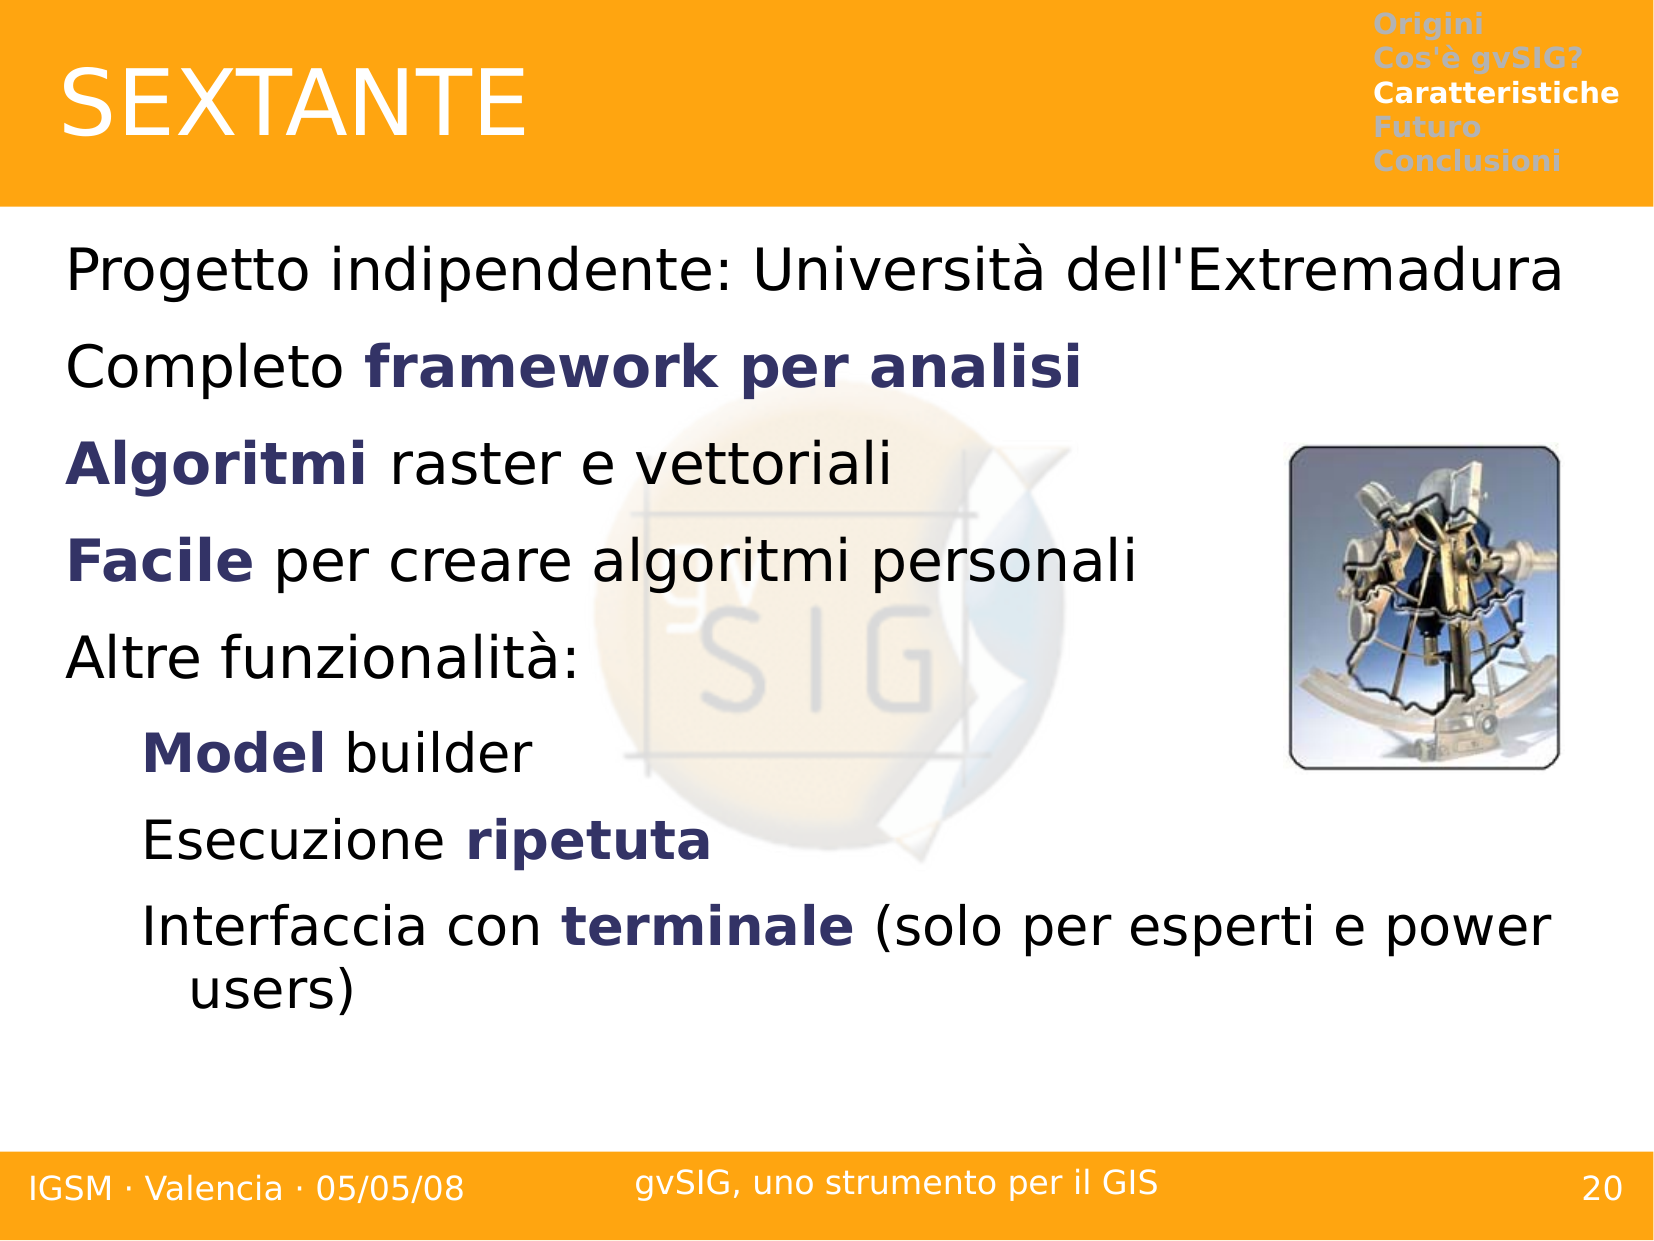

Origini
Cos'è gvSIG?
Caratteristiche
Futuro
Conclusioni
# SEXTANTE
Progetto indipendente: Università dell'Extremadura
Completo framework per analisi
Algoritmi raster e vettoriali
Facile per creare algoritmi personali
Altre funzionalità:
Model builder
Esecuzione ripetuta
Interfaccia con terminale (solo per esperti e power users)
gvSIG, uno strumento per il GIS
IGSM · Valencia · 05/05/08
20